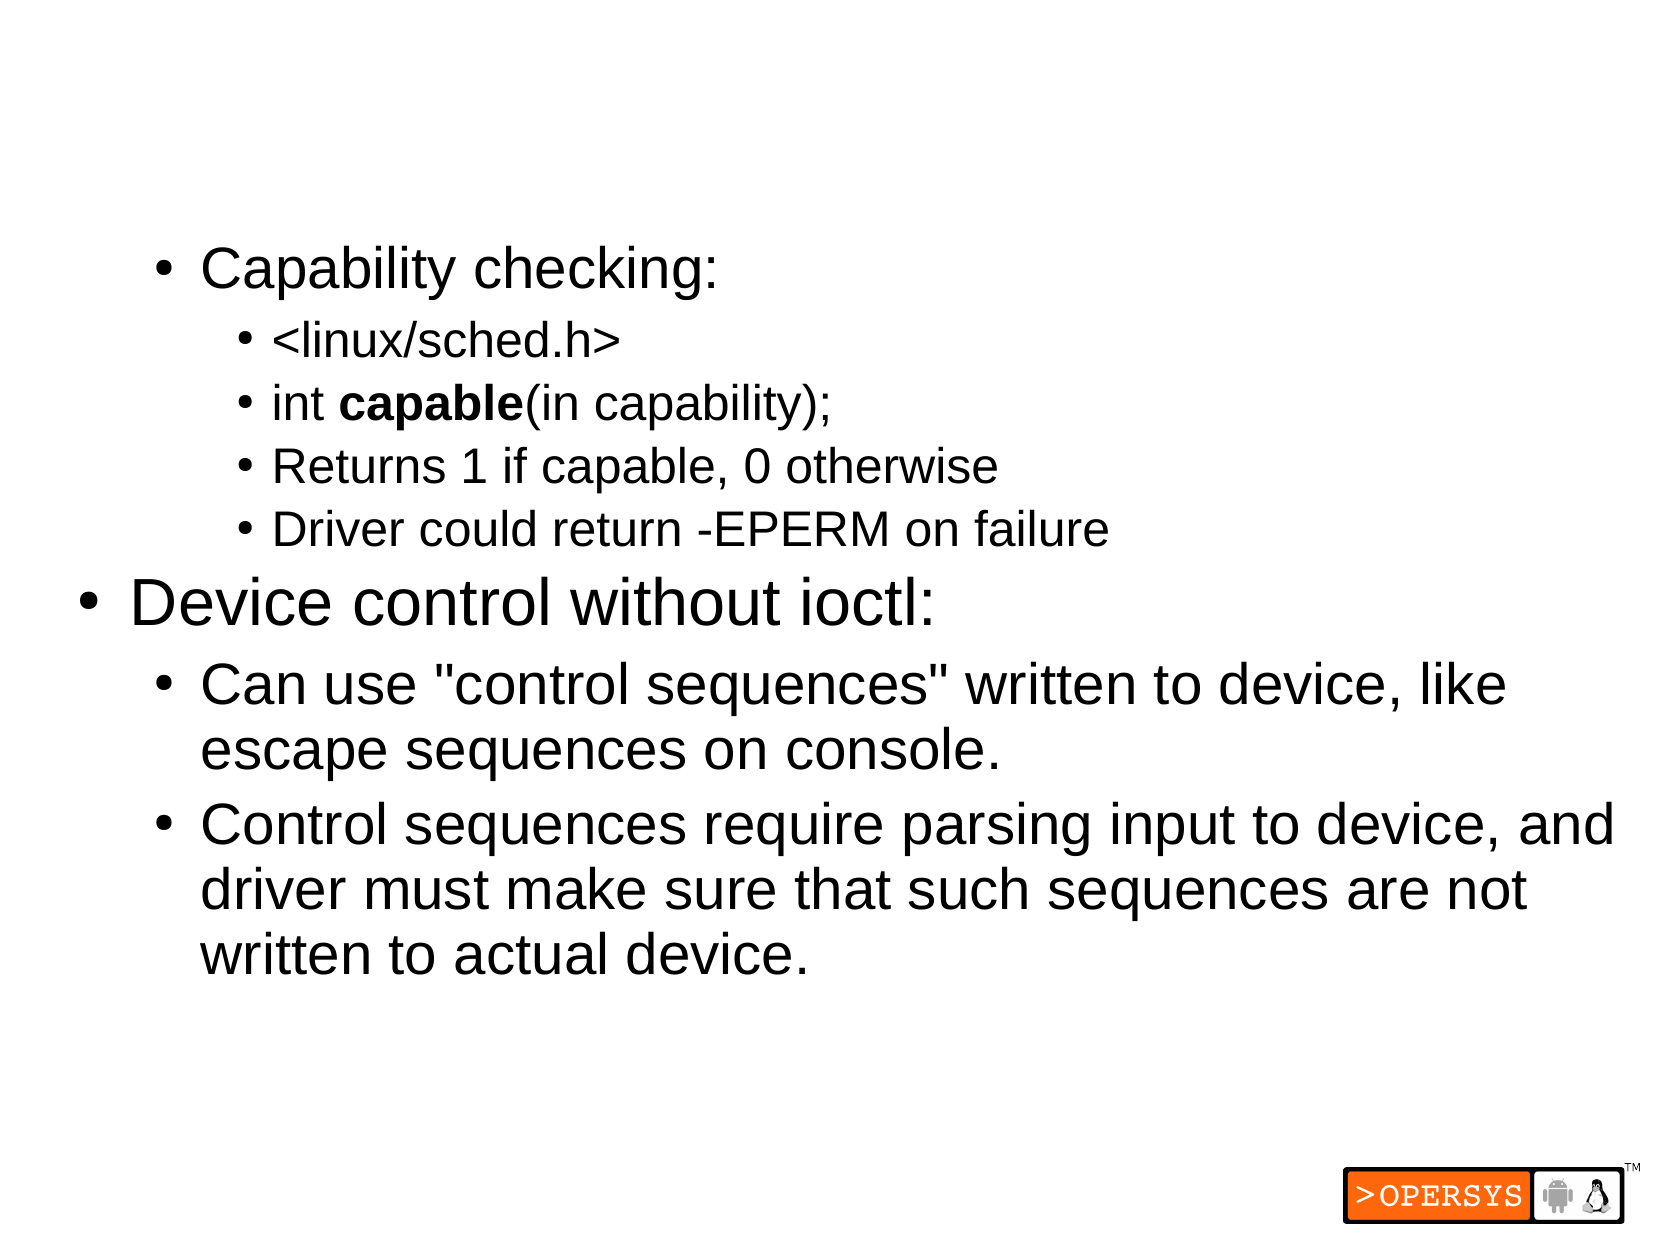

# Capability checking:
<linux/sched.h>
int capable(in capability);
Returns 1 if capable, 0 otherwise
Driver could return -EPERM on failure
Device control without ioctl:
Can use "control sequences" written to device, like escape sequences on console.
Control sequences require parsing input to device, and driver must make sure that such sequences are not written to actual device.